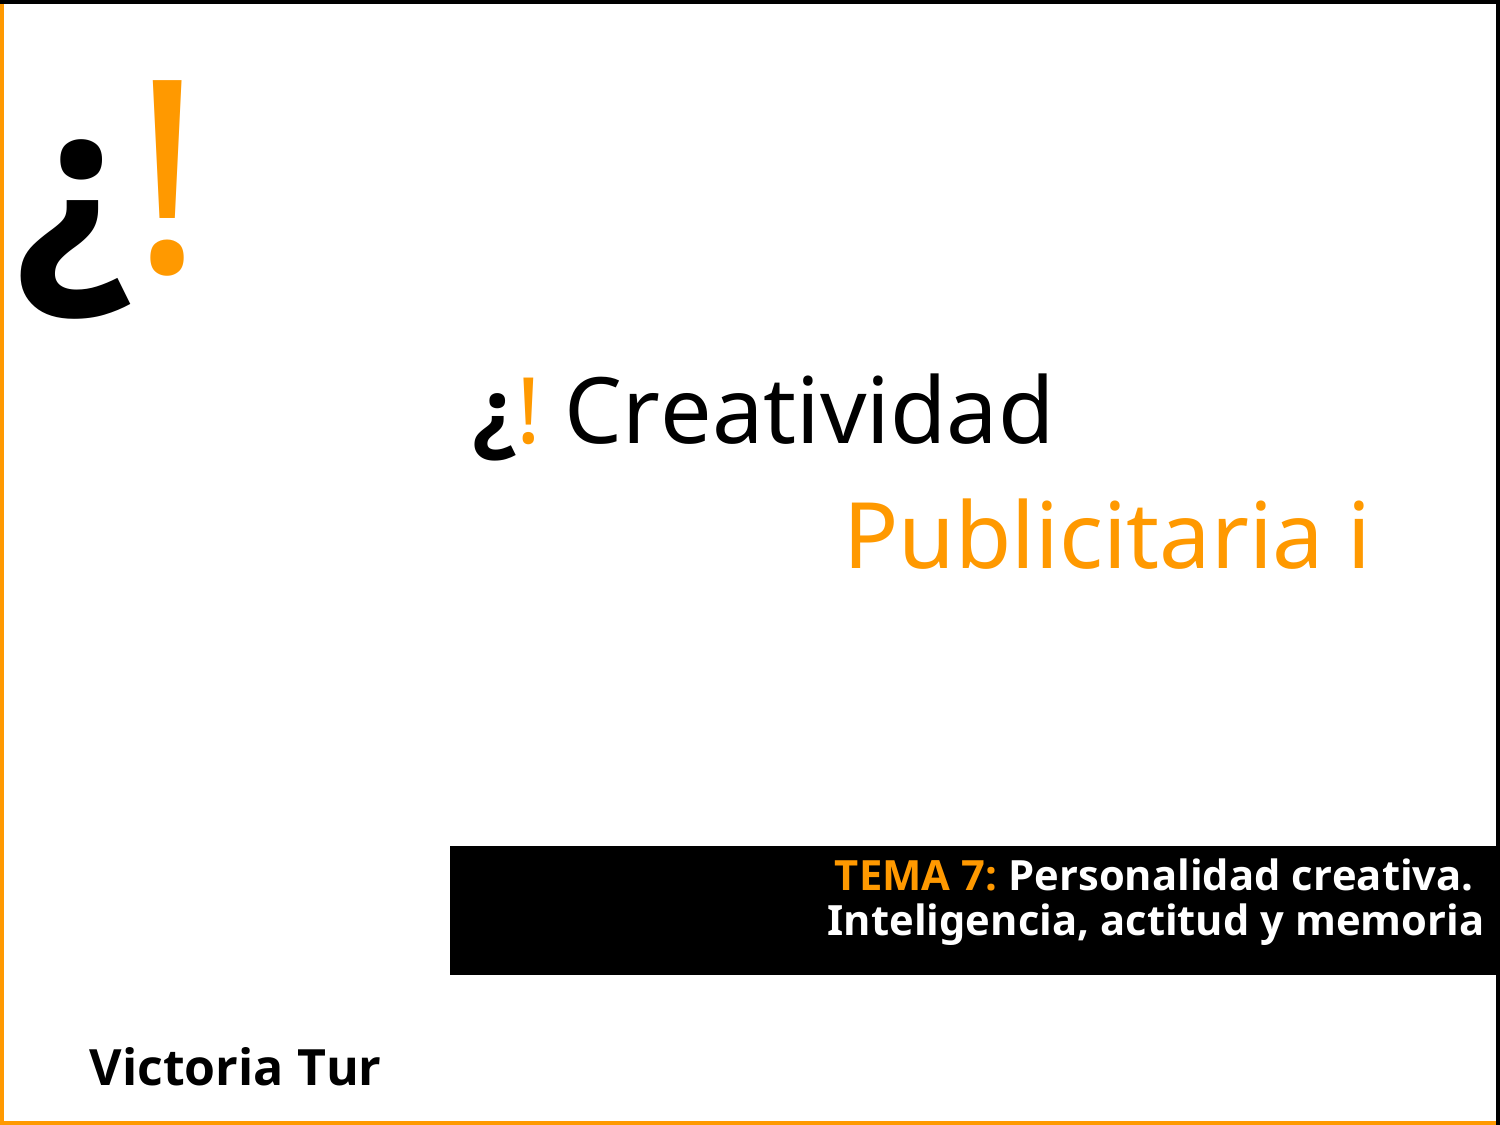

# ¿! Creatividad Publicitaria i
TEMA 7: Personalidad creativa.
Inteligencia, actitud y memoria